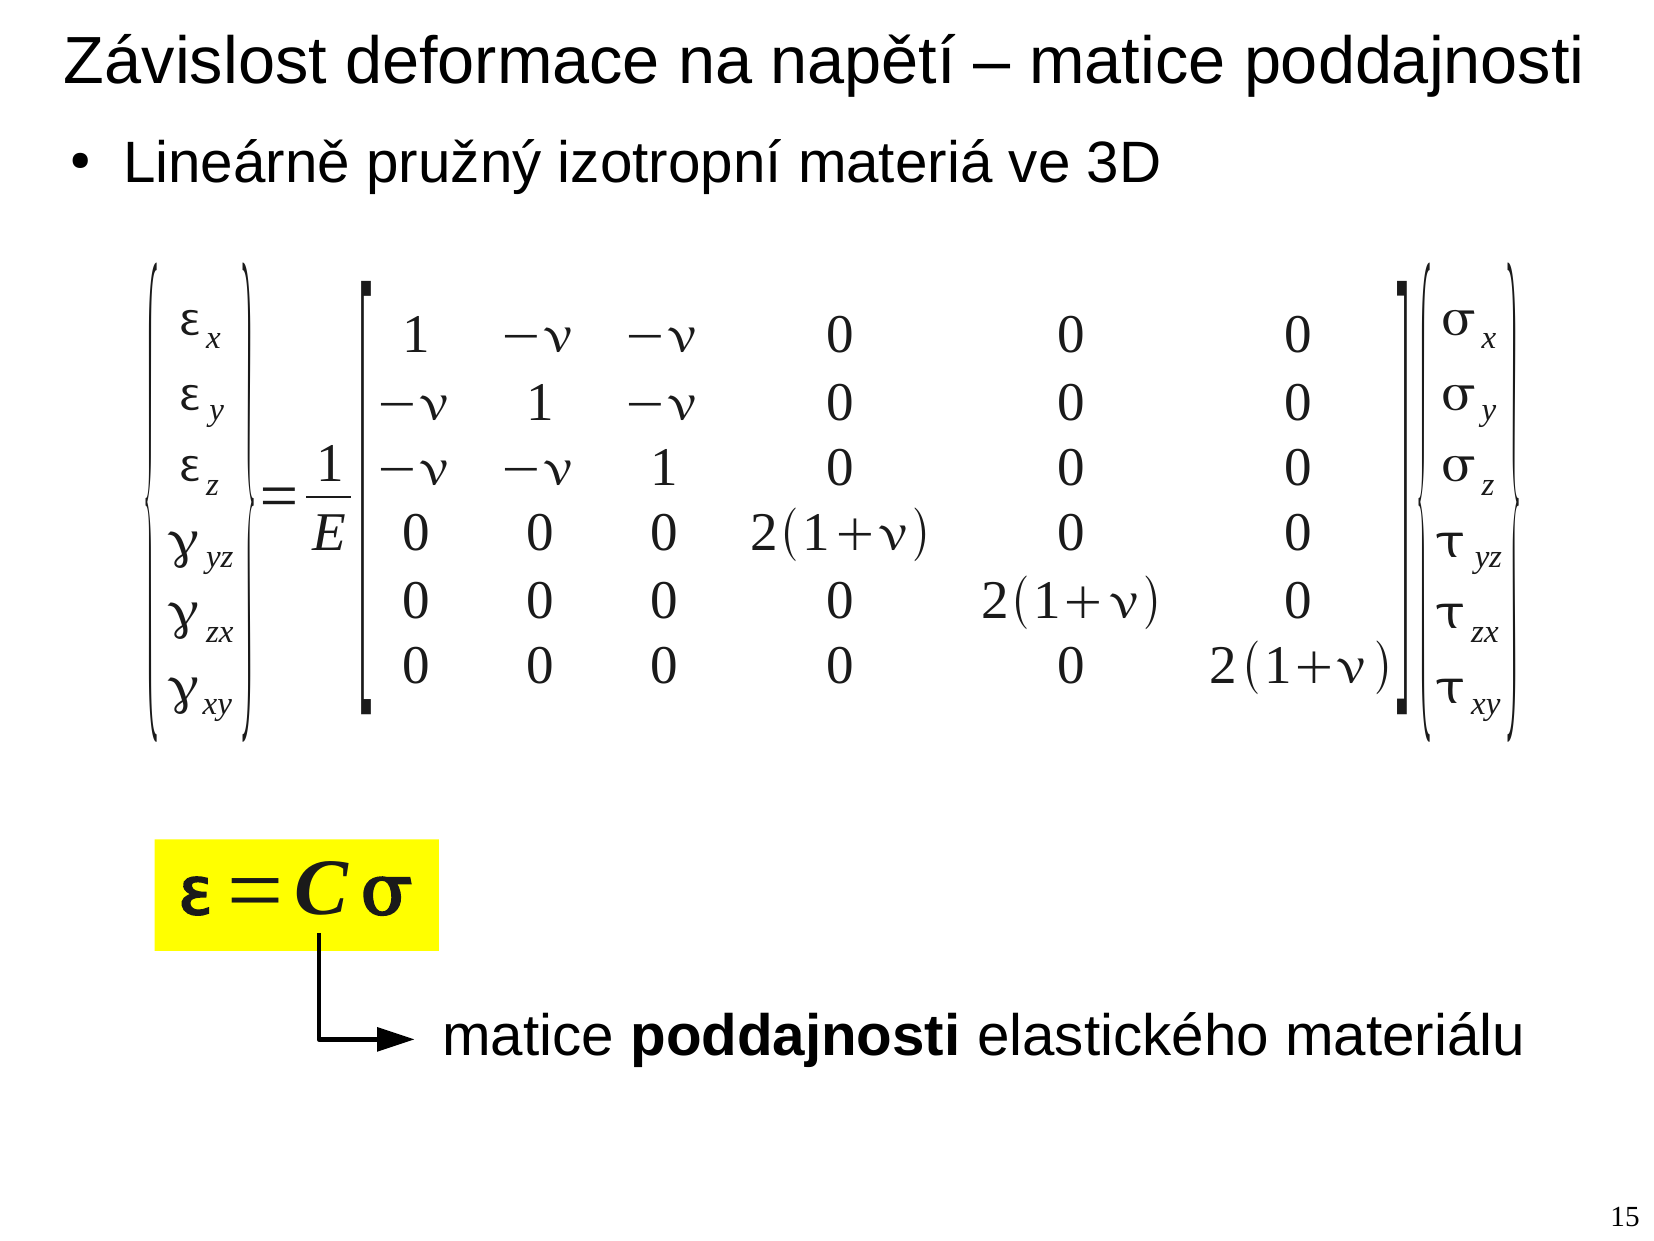

# Závislost deformace na napětí – matice poddajnosti
Lineárně pružný izotropní materiá ve 3D
matice poddajnosti elastického materiálu
15